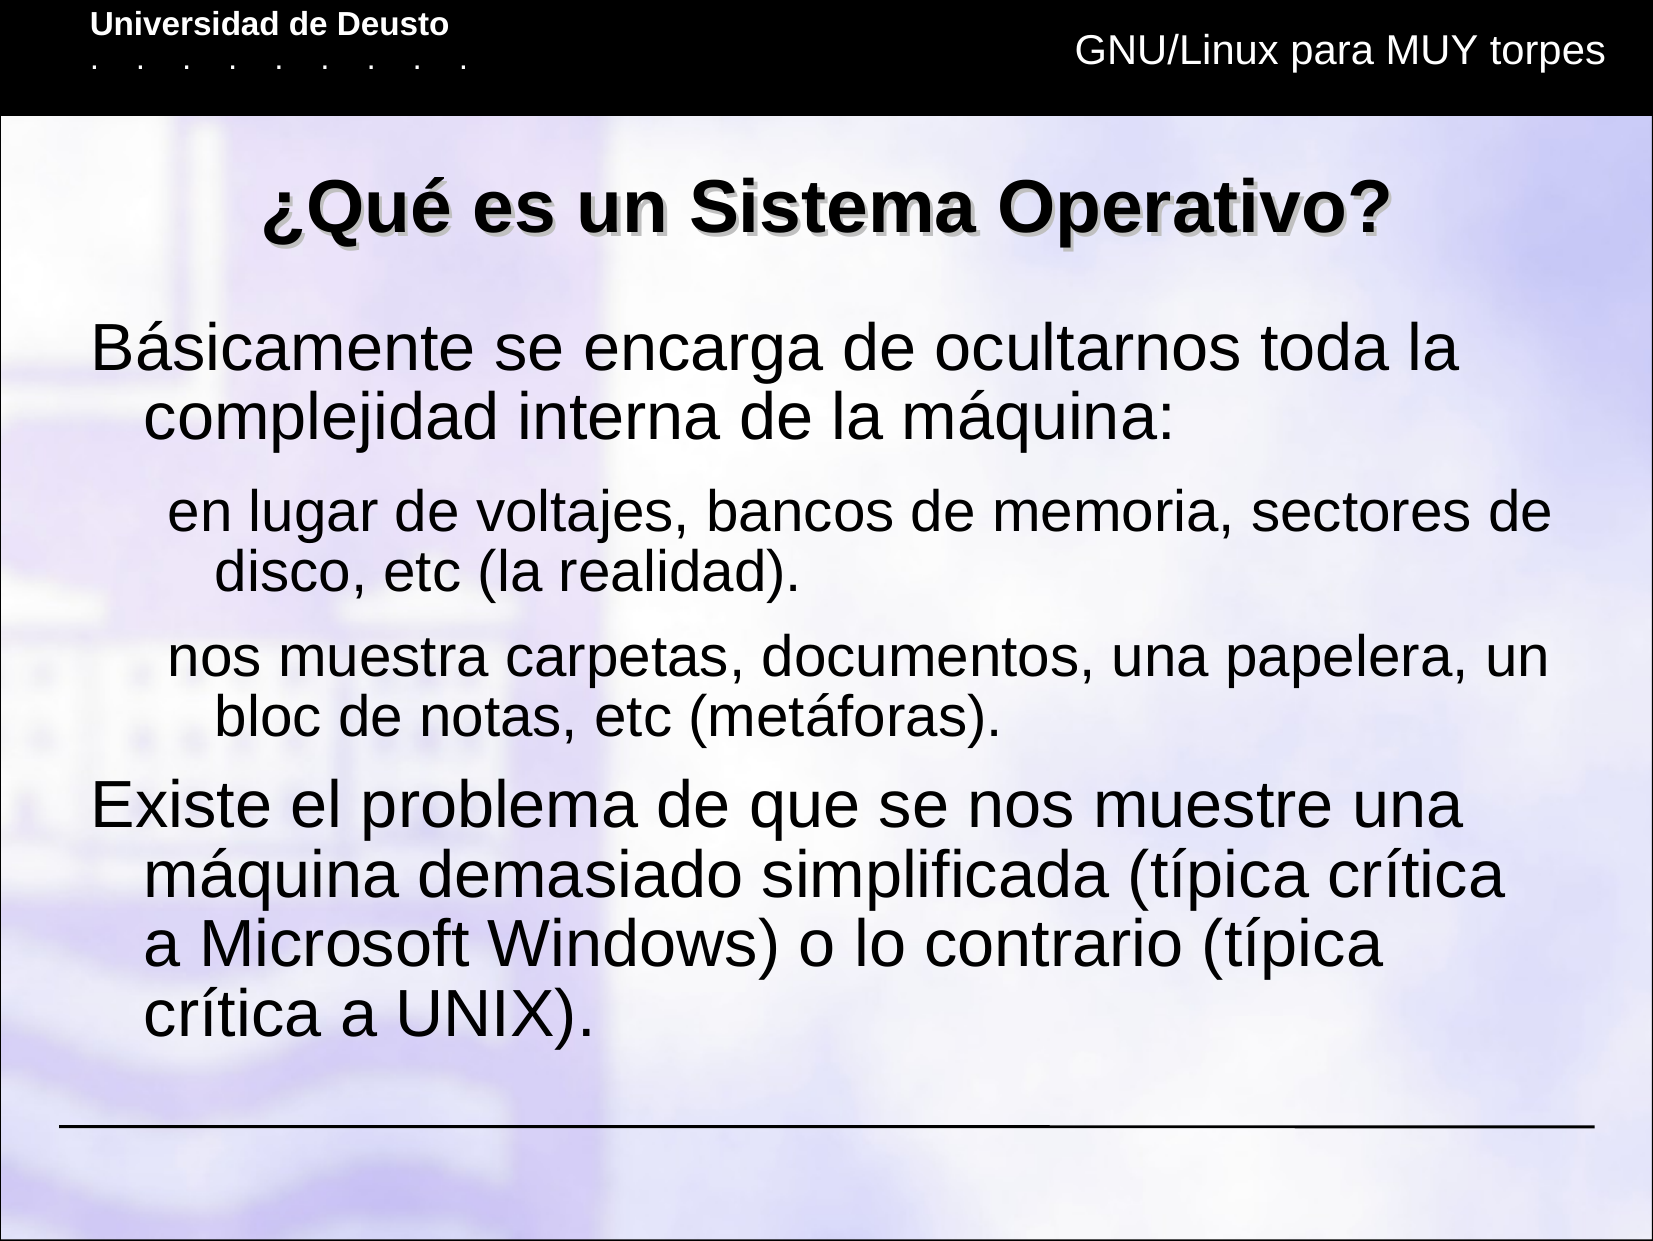

# ¿Qué es un Sistema Operativo?
Básicamente se encarga de ocultarnos toda la complejidad interna de la máquina:
en lugar de voltajes, bancos de memoria, sectores de disco, etc (la realidad).
nos muestra carpetas, documentos, una papelera, un bloc de notas, etc (metáforas).
Existe el problema de que se nos muestre una máquina demasiado simplificada (típica crítica a Microsoft Windows) o lo contrario (típica crítica a UNIX).